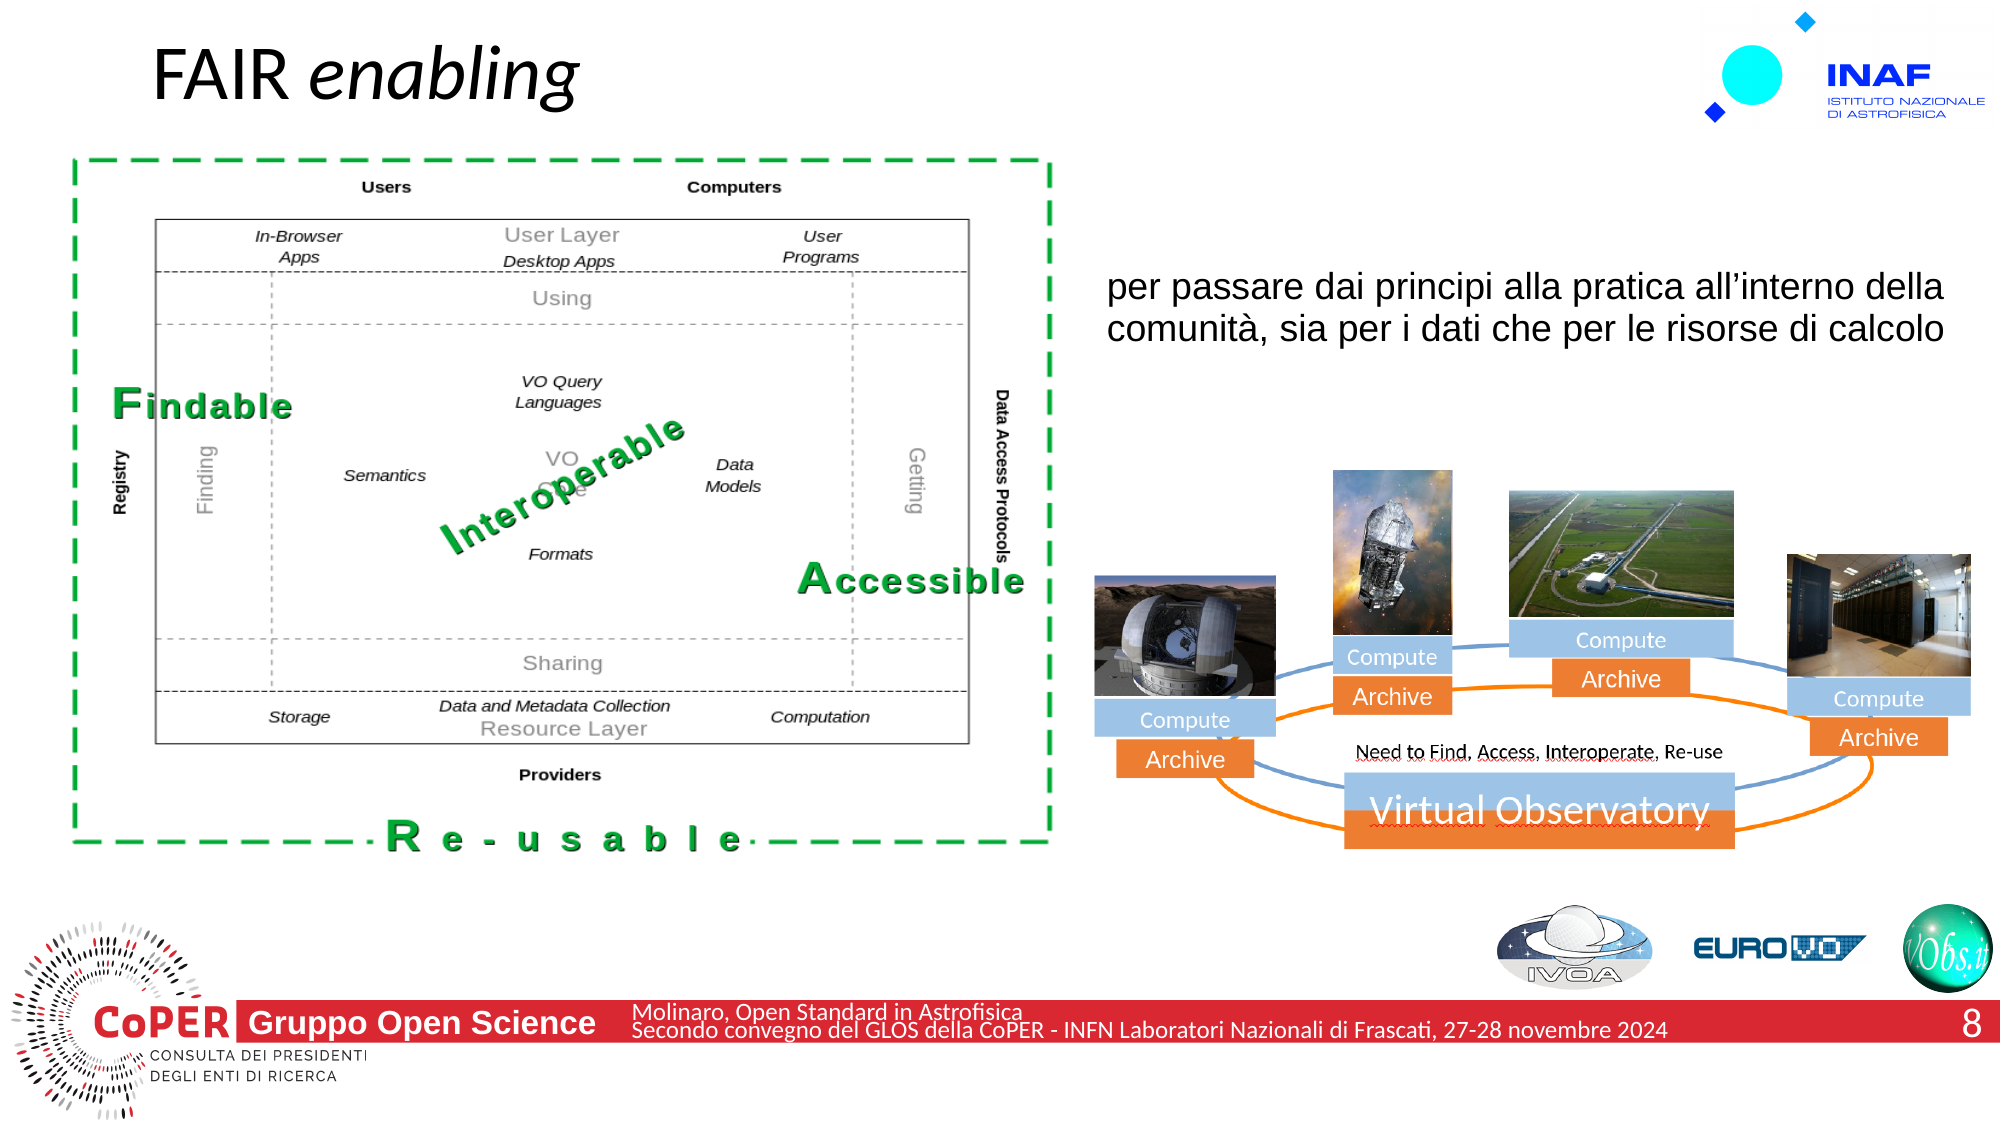

# FAIR enabling
per passare dai principi alla pratica all’interno della comunità, sia per i dati che per le risorse di calcolo
Molinaro, Open Standard in Astrofisica
Secondo convegno del GLOS della CoPER - INFN Laboratori Nazionali di Frascati, 27-28 novembre 2024